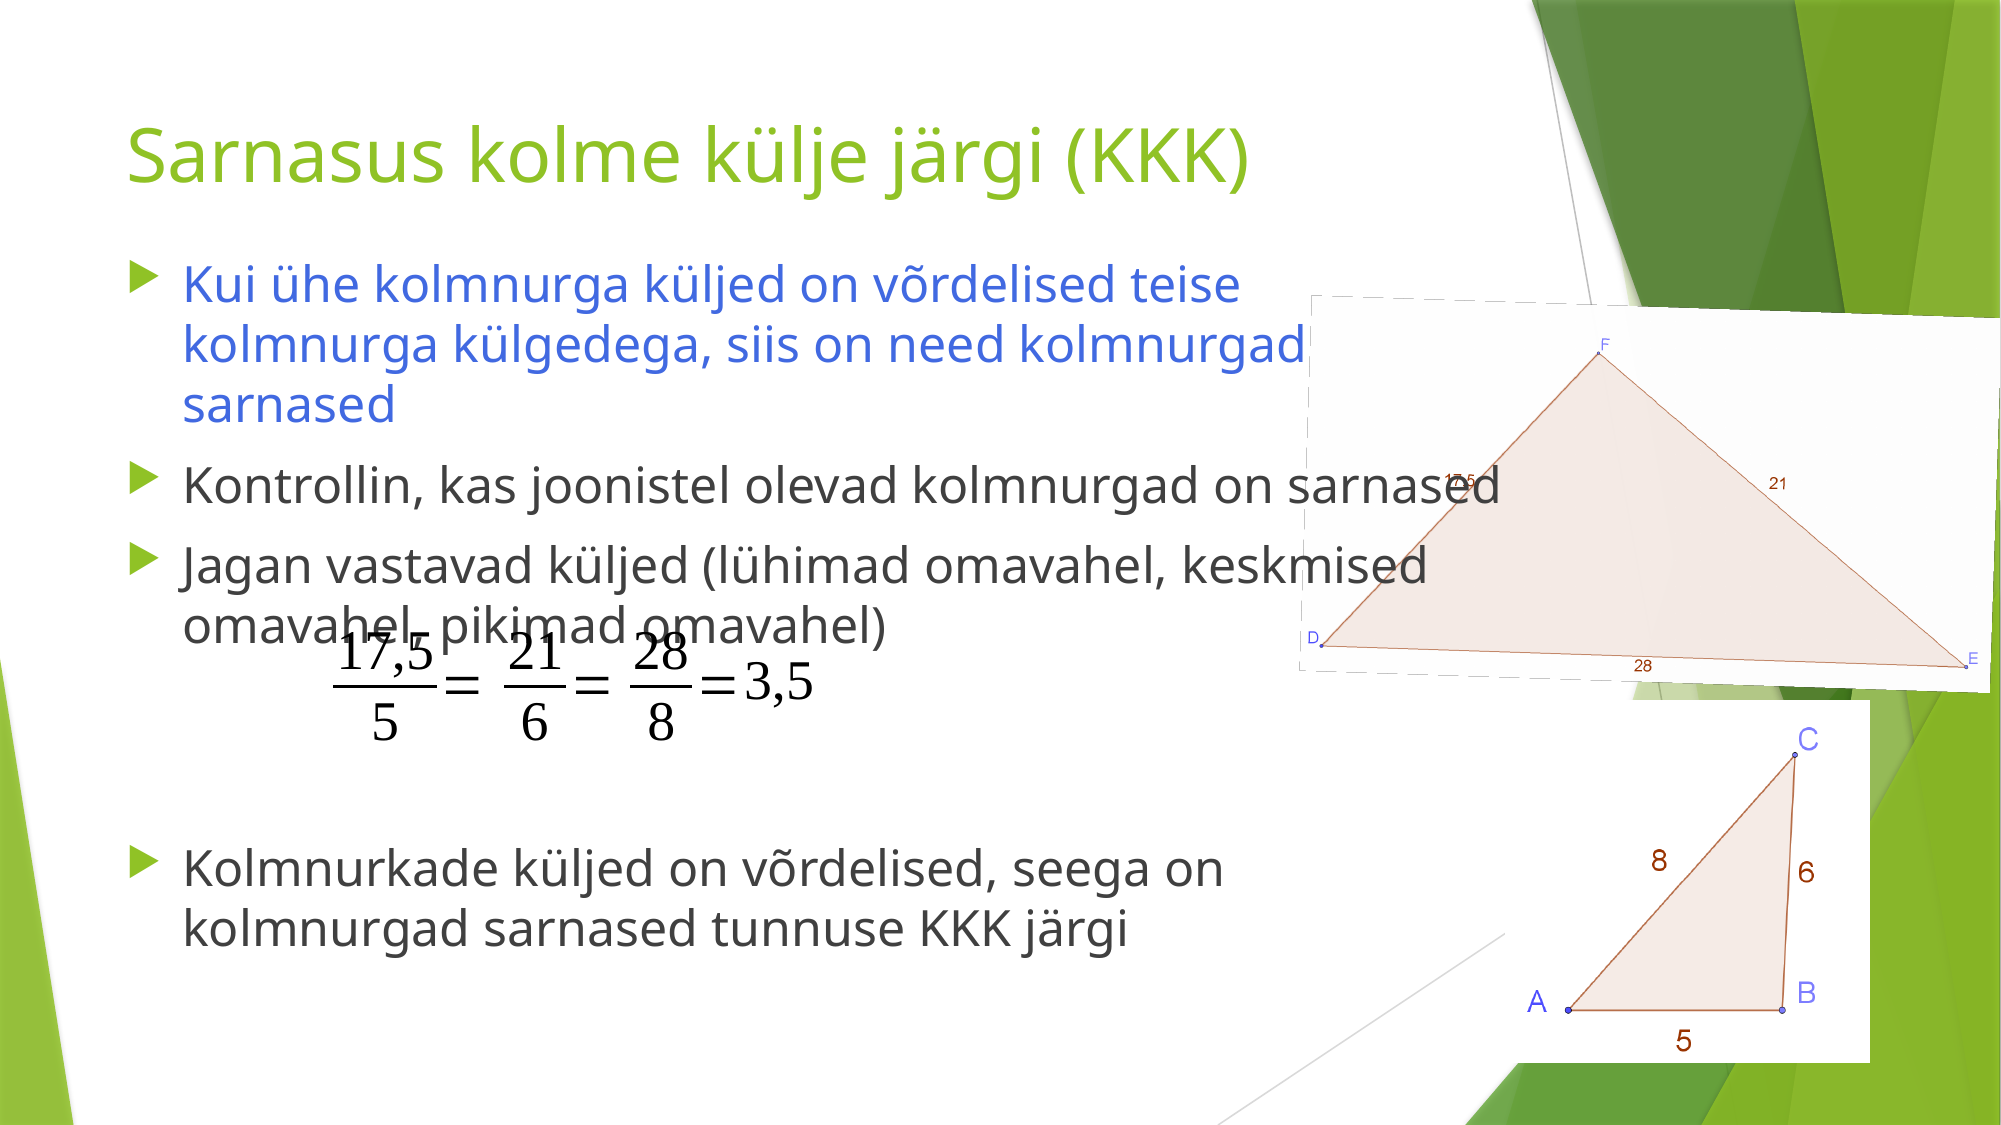

# Sarnasus kolme külje järgi (KKK)
Kui ühe kolmnurga küljed on võrdelised teise kolmnurga külgedega, siis on need kolmnurgad sarnased
Kontrollin, kas joonistel olevad kolmnurgad on sarnased
Jagan vastavad küljed (lühimad omavahel, keskmised omavahel, pikimad omavahel)
Kolmnurkade küljed on võrdelised, seega on
kolmnurgad sarnased tunnuse KKK järgi